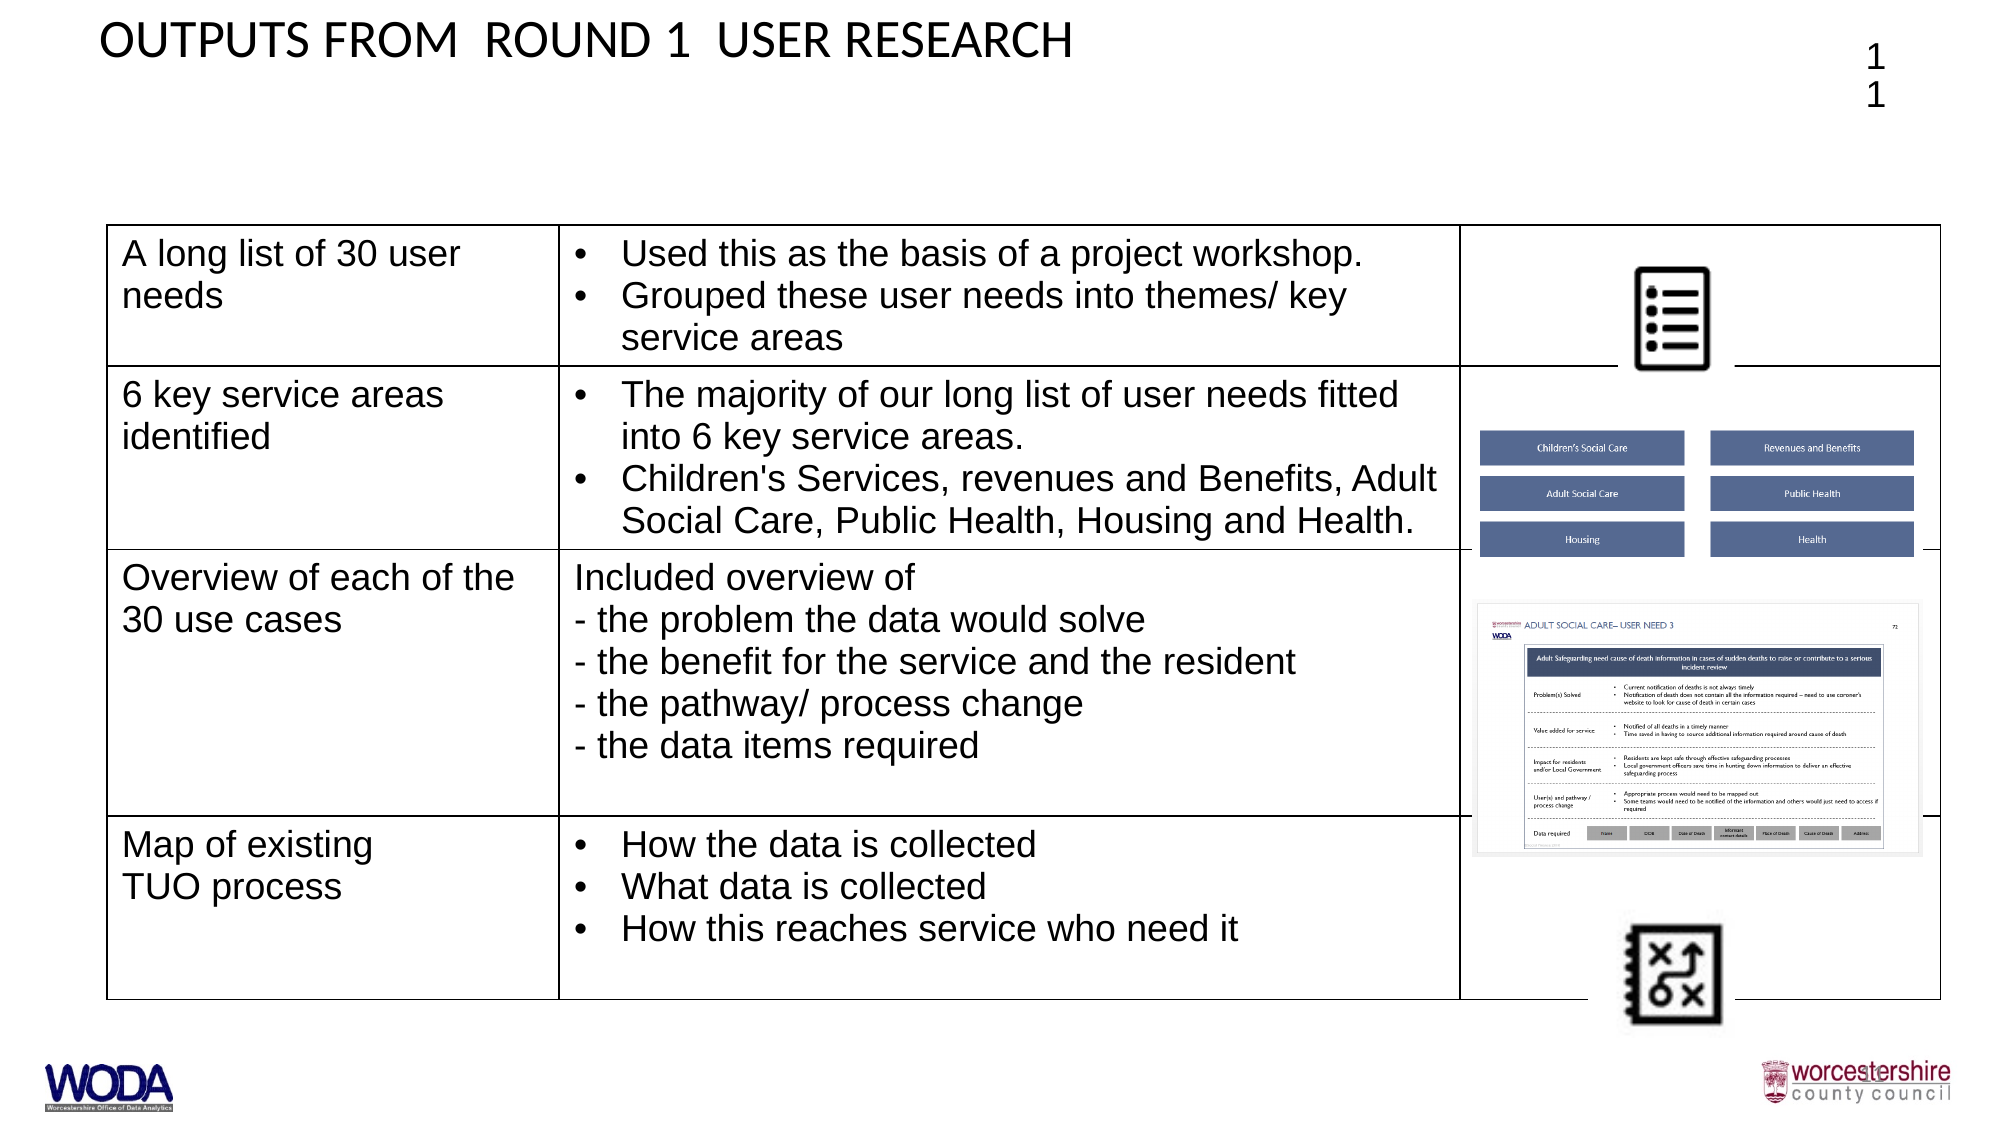

# OUTPUTS FROM  ROUND 1  USER RESEARCH
| A long list of 30 user needs | Used this as the basis of a project workshop. Grouped these user needs into themes/ key service areas | |
| --- | --- | --- |
| 6 key service areas identified | The majority of our long list of user needs fitted into 6 key service areas.  Children's Services, revenues and Benefits, Adult Social Care, Public Health, Housing and Health. | |
| Overview of each of the 30 use cases | Included overview of - the problem the data would solve - the benefit for the service and the resident - the pathway/ process change - the data items required | |
| Map of existing TUO process | How the data is collected What data is collected How this reaches service who need it | |